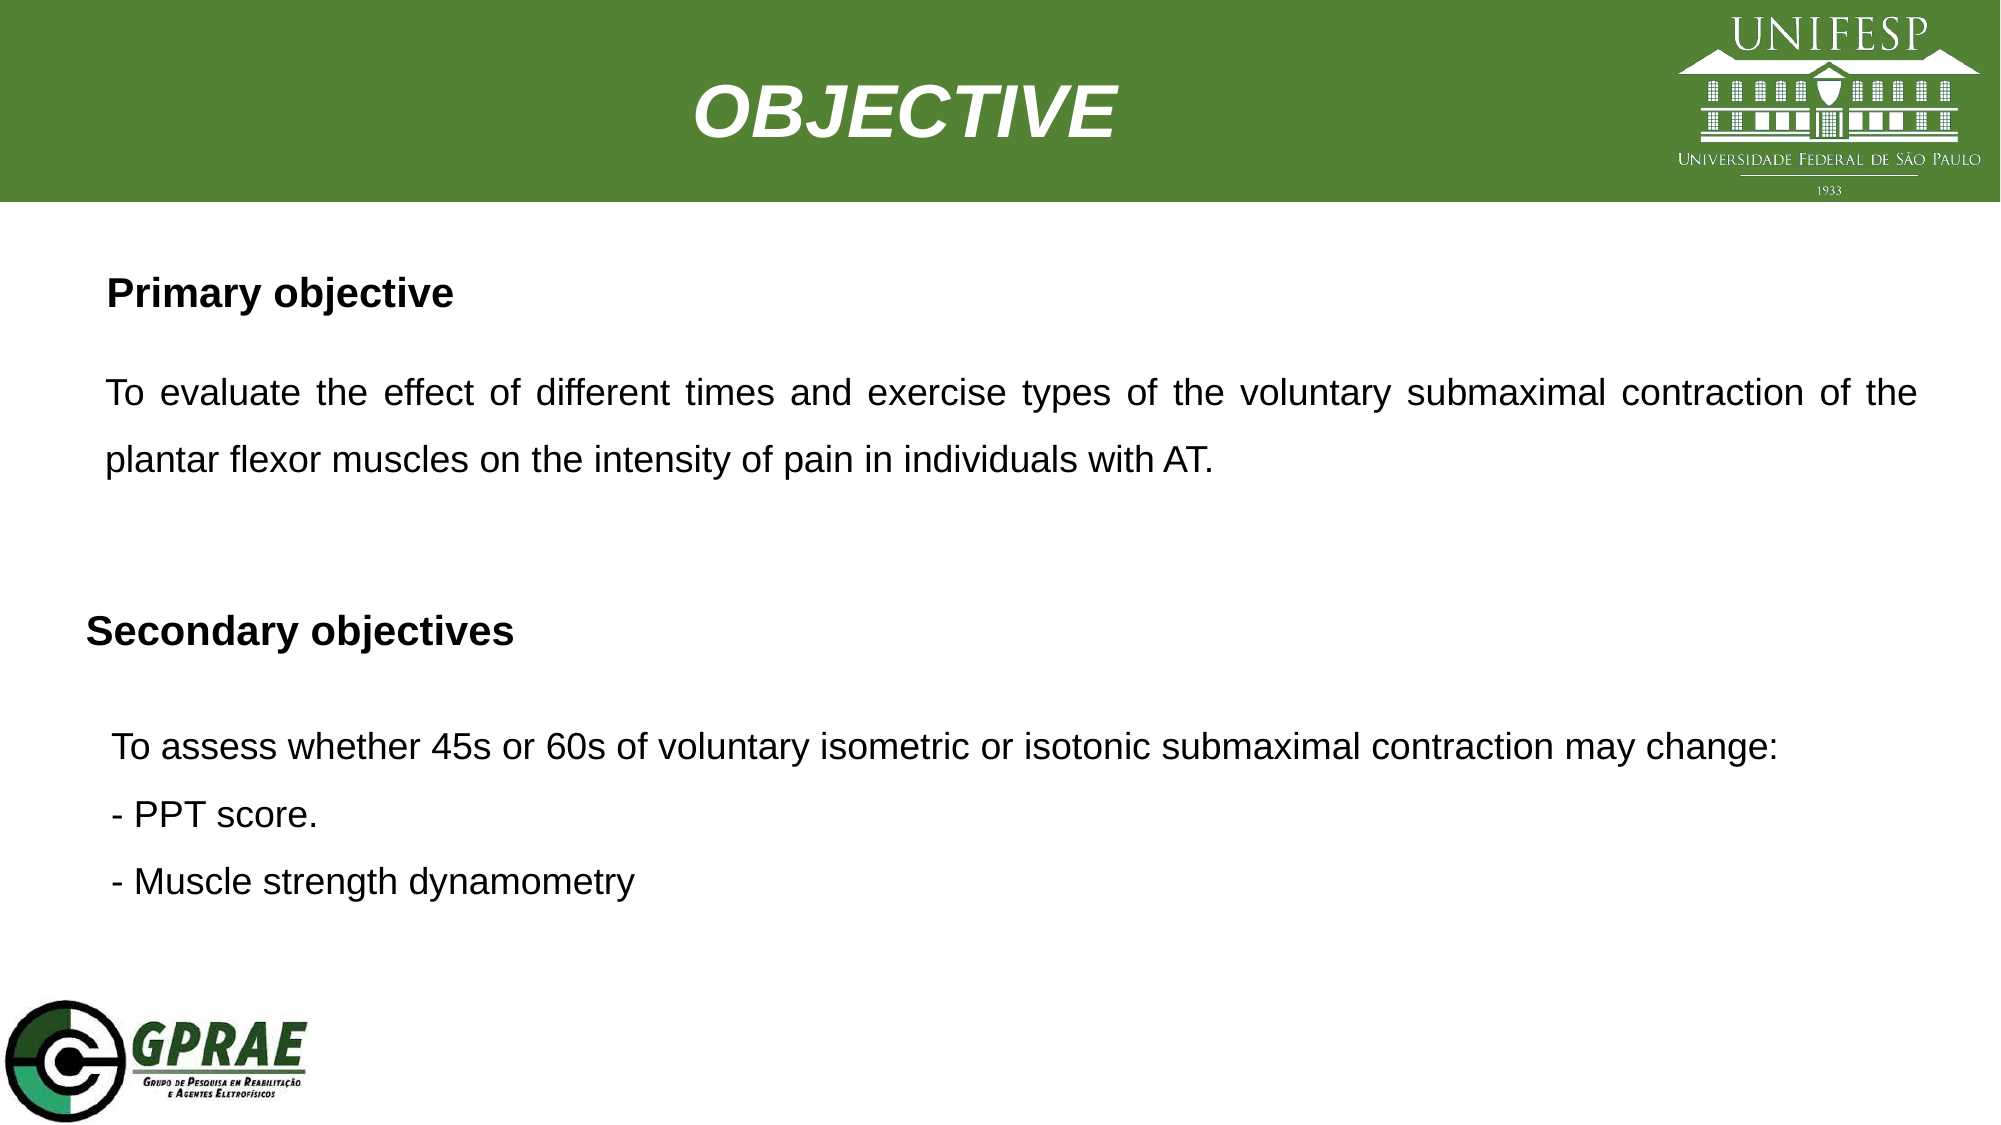

Objective
Primary objective
To evaluate the effect of different times and exercise types of the voluntary submaximal contraction of the plantar flexor muscles on the intensity of pain in individuals with AT.
Secondary objectives
To assess whether 45s or 60s of voluntary isometric or isotonic submaximal contraction may change:
- PPT score.
- Muscle strength dynamometry